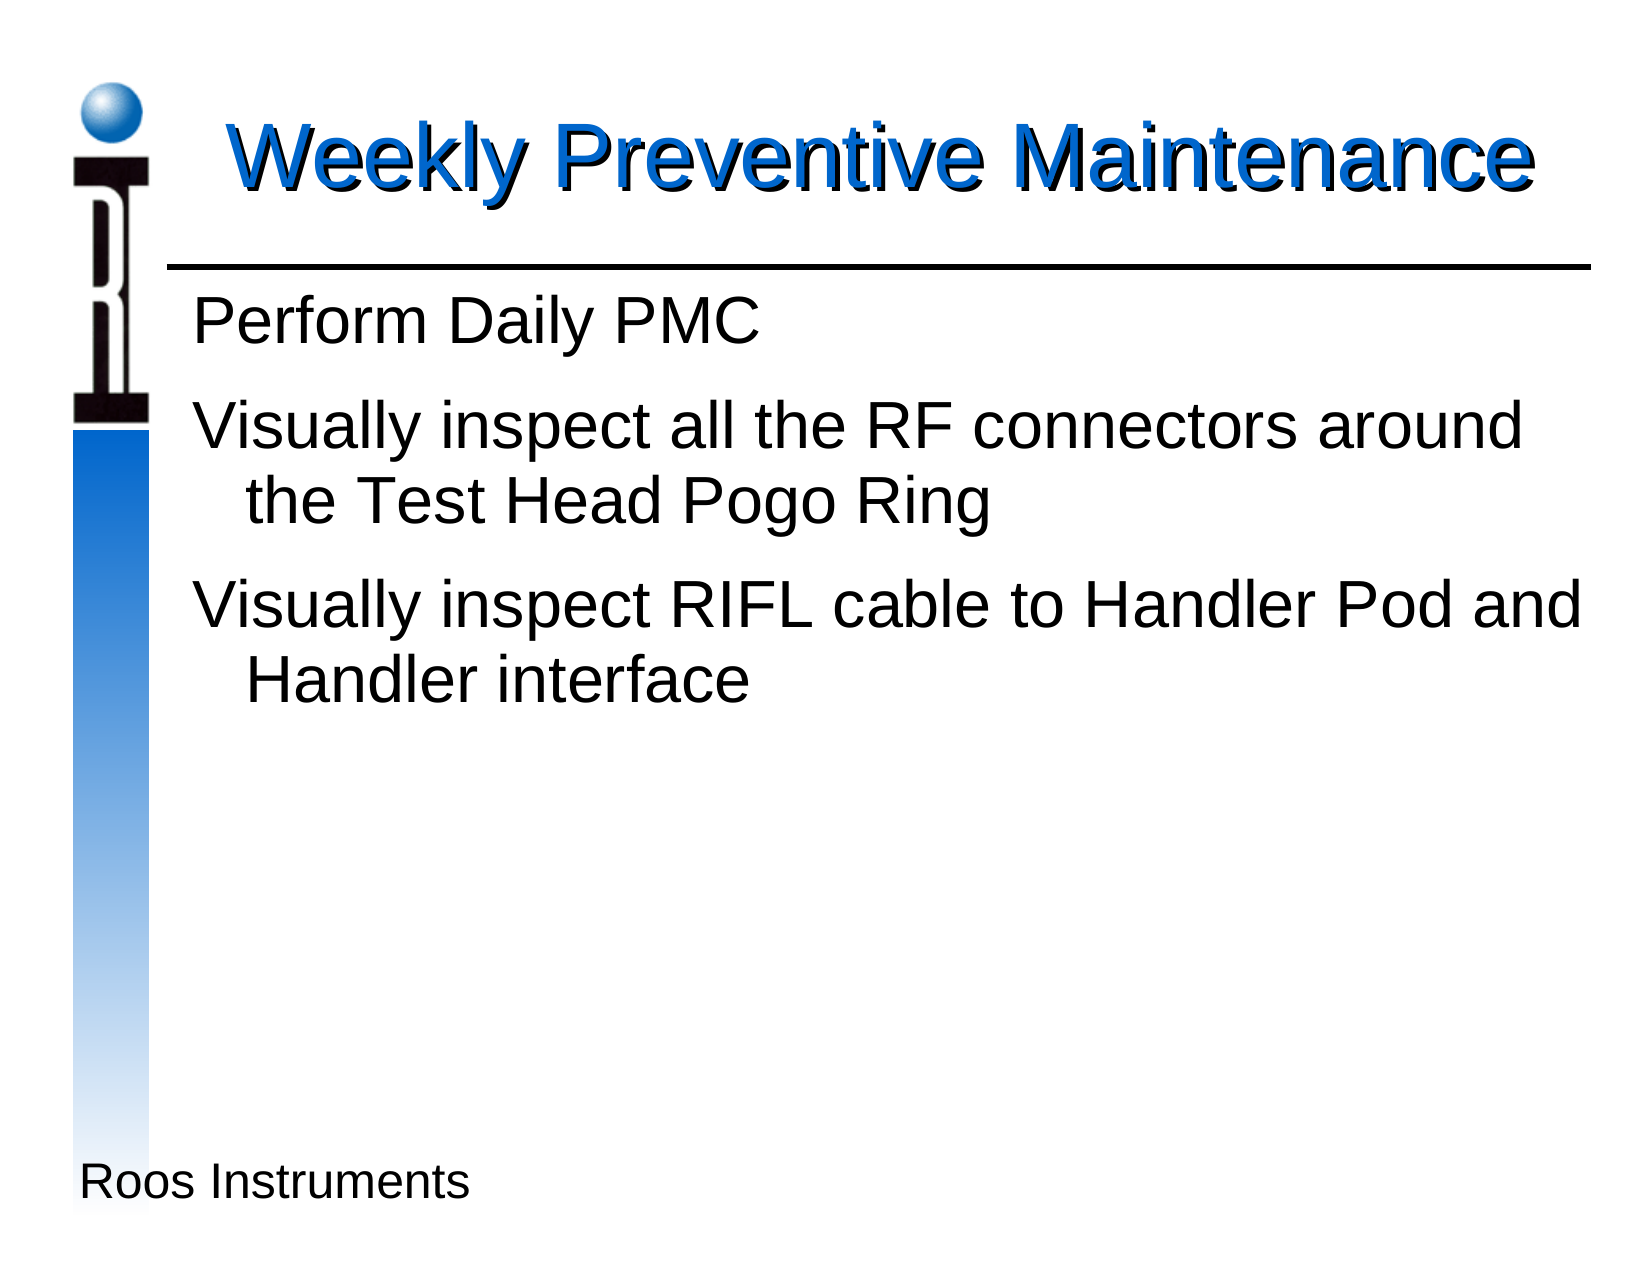

# Weekly Preventive Maintenance
Perform Daily PMC
Visually inspect all the RF connectors around the Test Head Pogo Ring
Visually inspect RIFL cable to Handler Pod and Handler interface